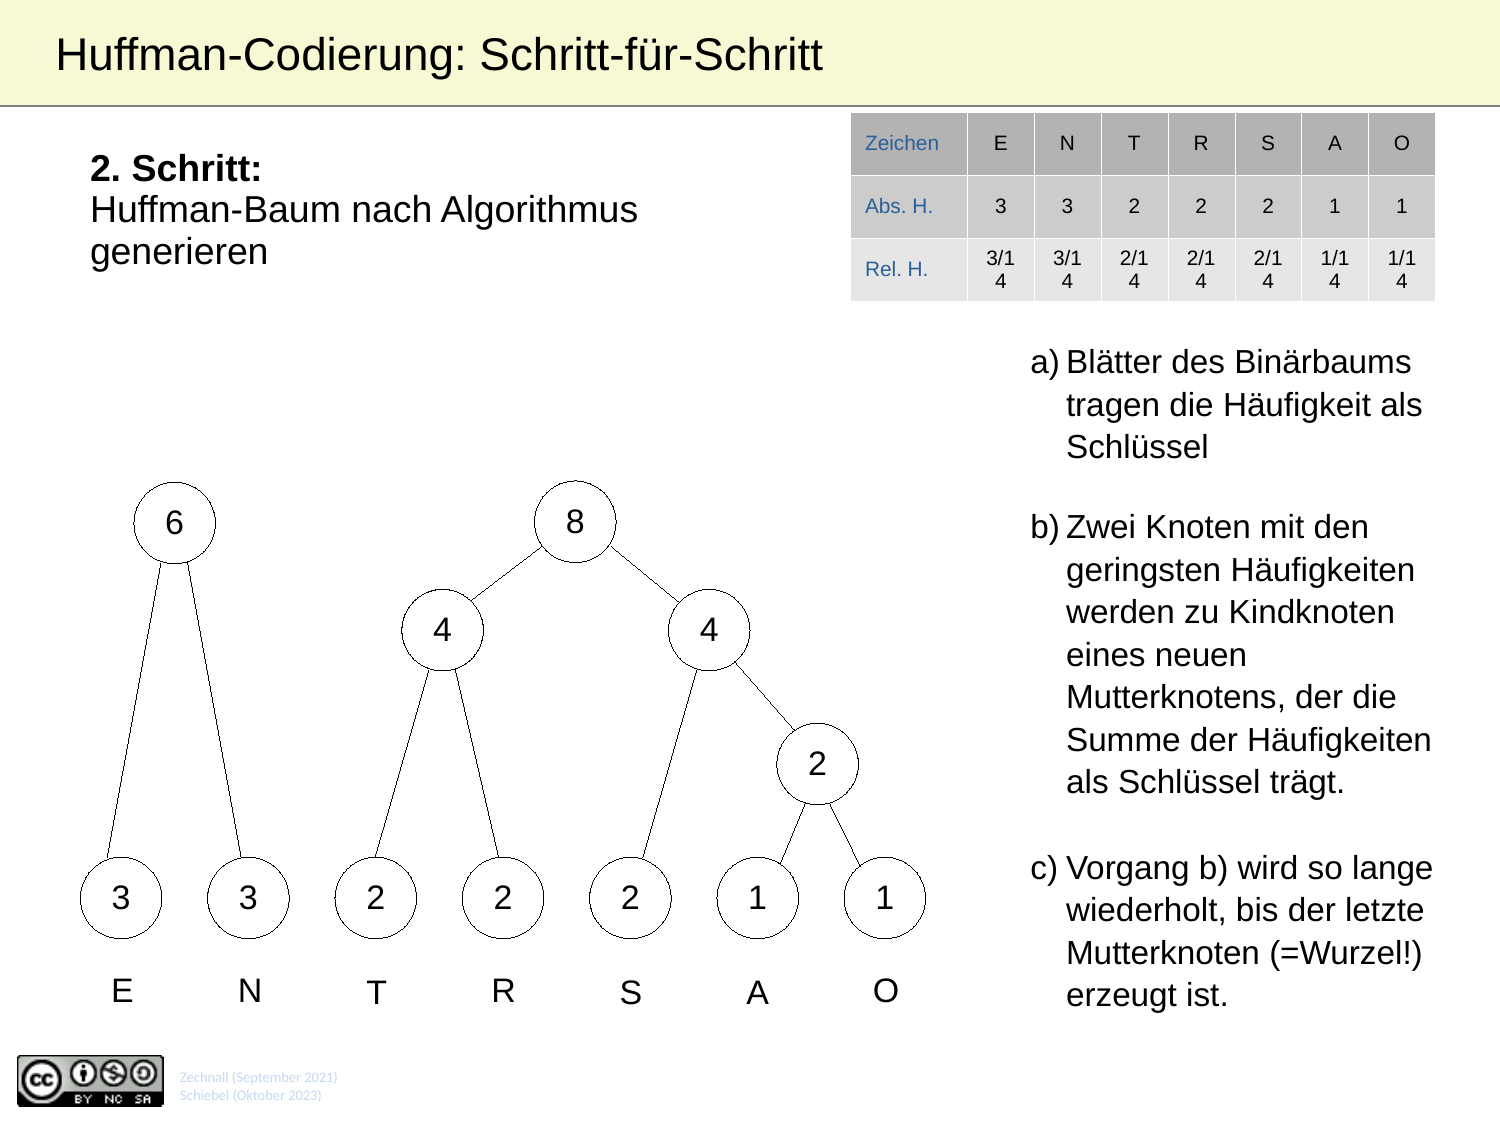

# Huffman-Codierung: Schritt-für-Schritt
| Zeichen | E | N | T | R | S | A | O |
| --- | --- | --- | --- | --- | --- | --- | --- |
| Abs. H. | 3 | 3 | 2 | 2 | 2 | 1 | 1 |
| Rel. H. | 3/14 | 3/14 | 2/14 | 2/14 | 2/14 | 1/14 | 1/14 |
2. Schritt:
Huffman-Baum nach Algorithmus generieren
Blätter des Binärbaums tragen die Häufigkeit als Schlüssel
Zwei Knoten mit den geringsten Häufigkeiten werden zu Kindknoten eines neuen Mutterknotens, der die Summe der Häufigkeiten als Schlüssel trägt.
Vorgang b) wird so lange wiederholt, bis der letzte Mutterknoten (=Wurzel!) erzeugt ist.
8
6
4
4
2
3
3
2
2
2
1
1
E
N
R
O
T
S
A